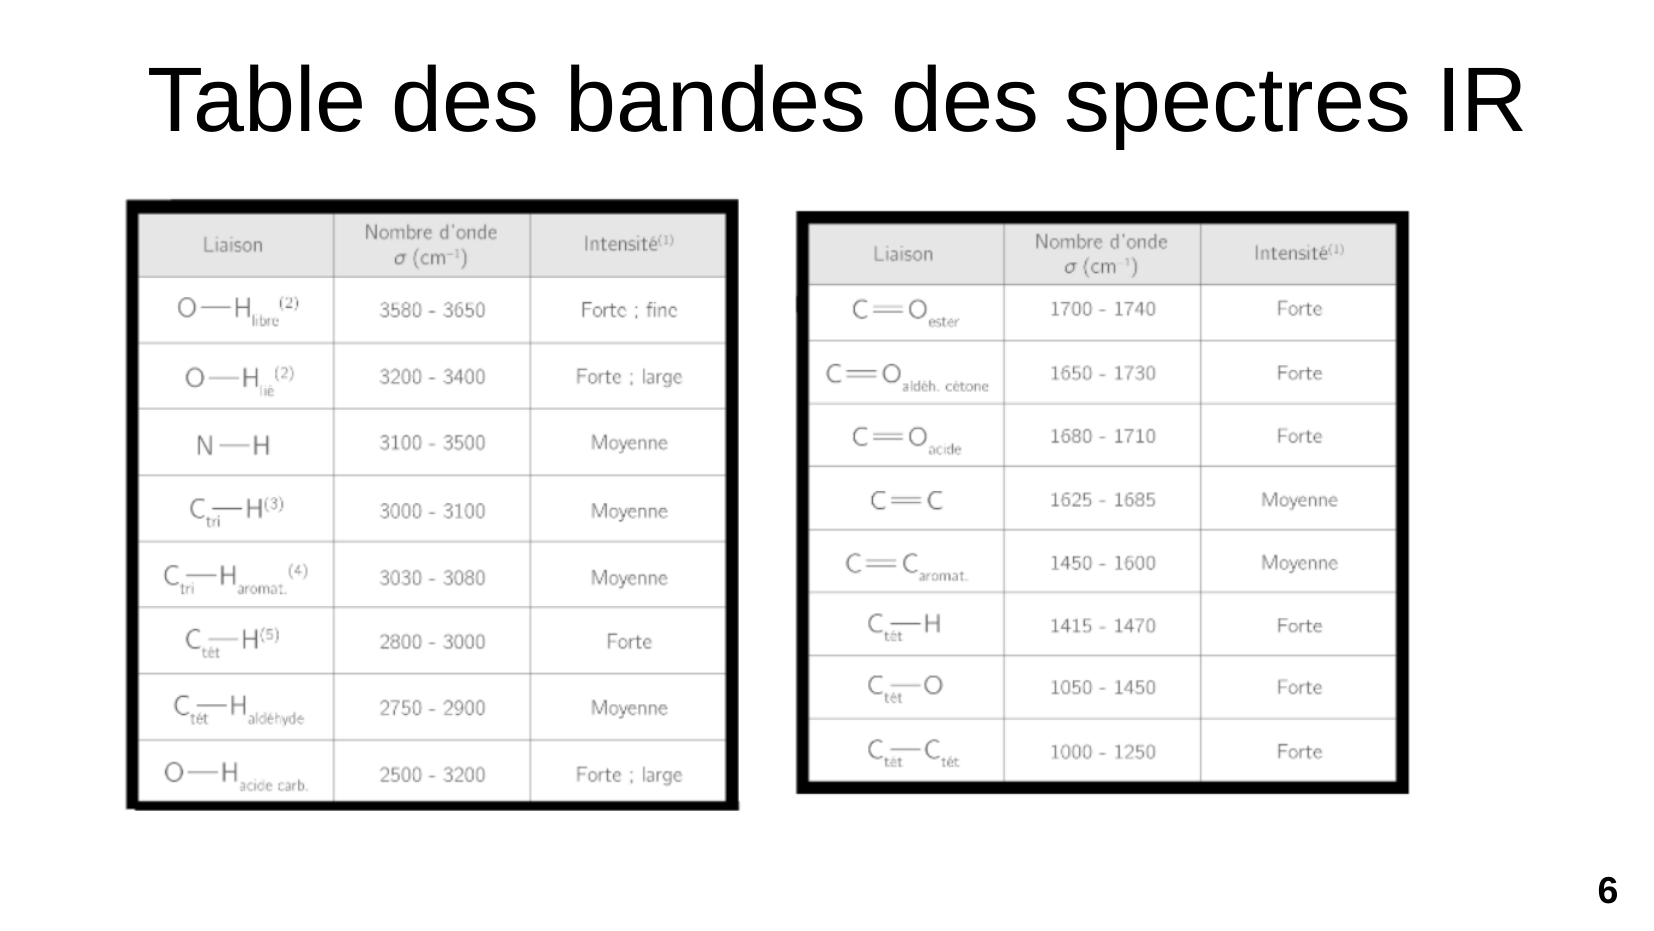

# Table des bandes des spectres IR
6